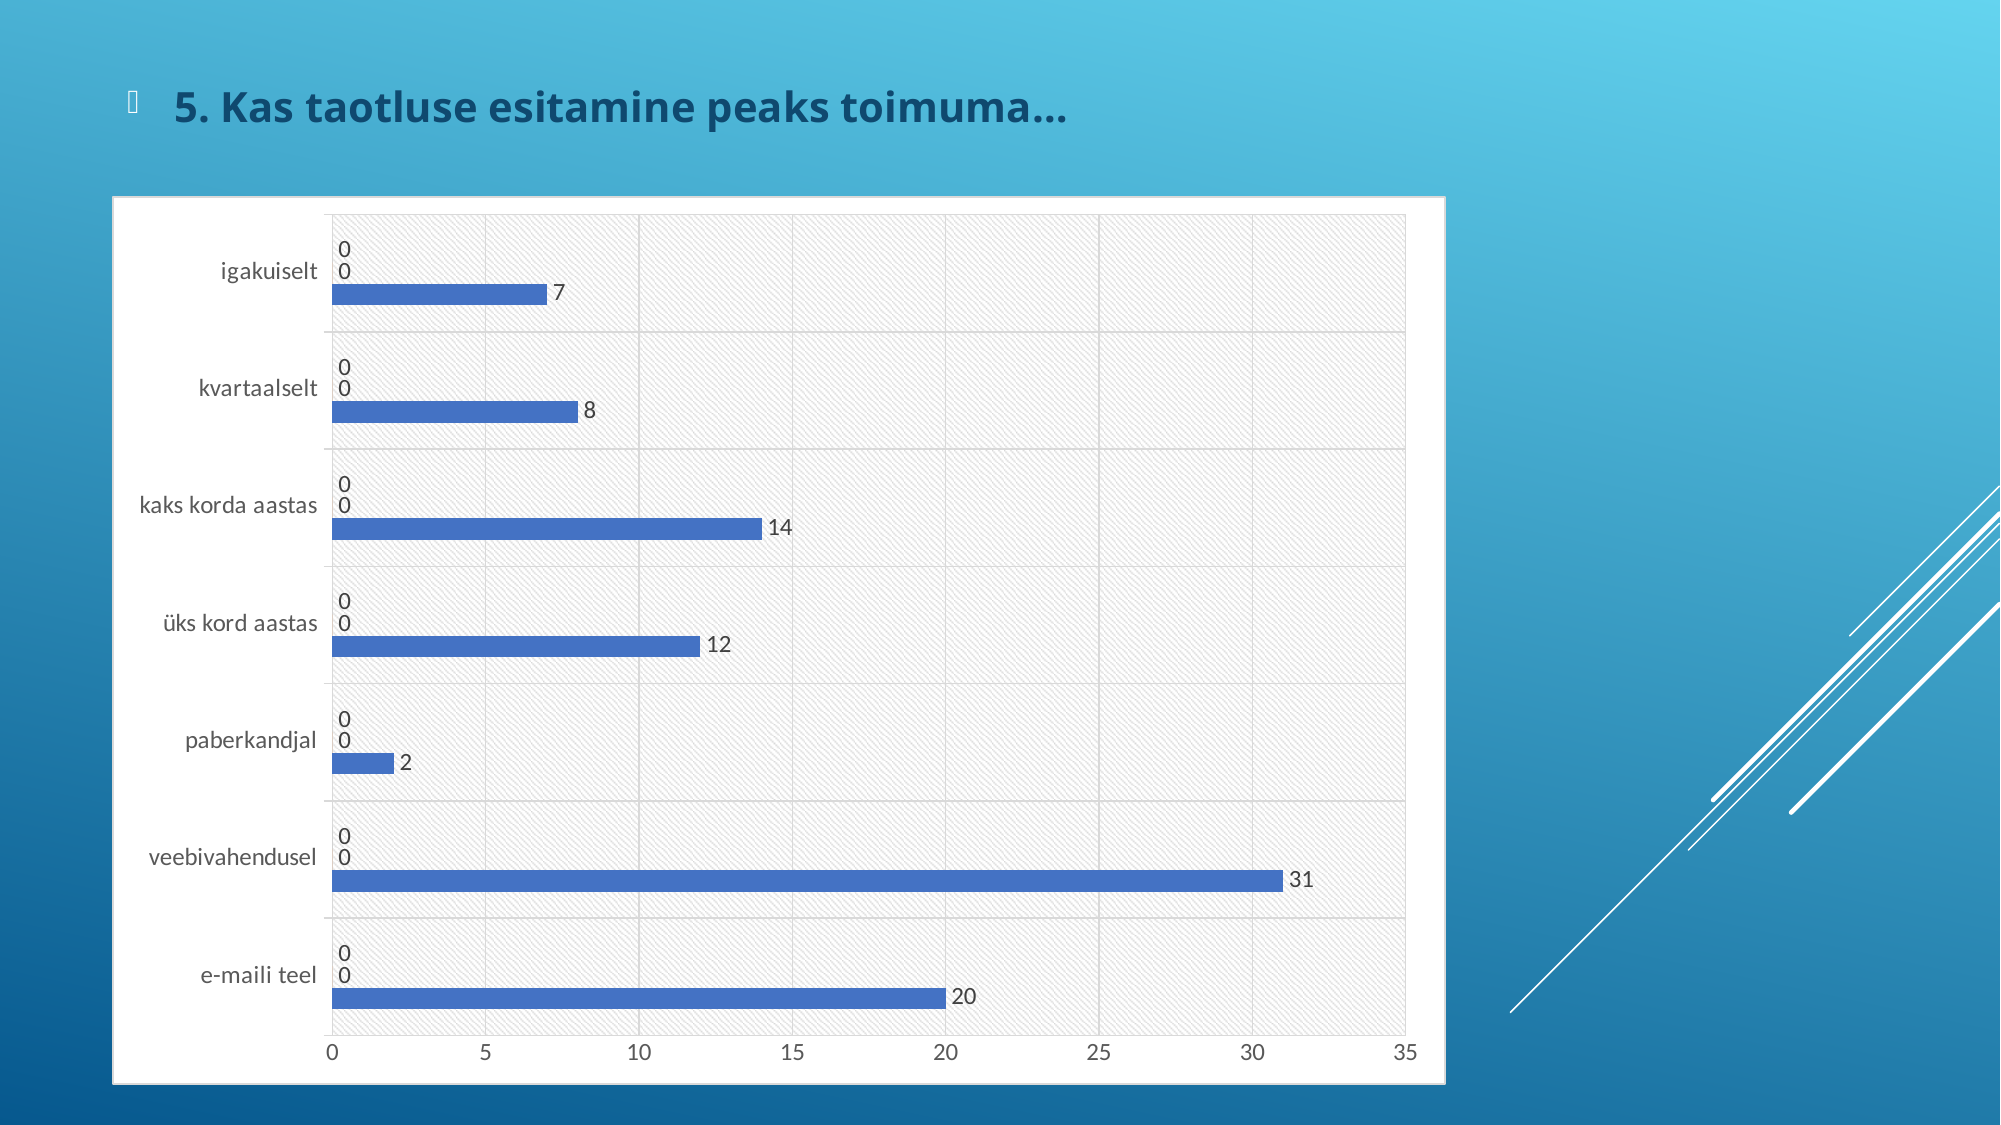

5. Kas taotluse esitamine peaks toimuma…
### Chart
| Category | Sari 1 | Sari 2 | Sari 3 |
|---|---|---|---|
| e-maili teel | 20.0 | 0.0 | 0.0 |
| veebivahendusel | 31.0 | 0.0 | 0.0 |
| paberkandjal | 2.0 | 0.0 | 0.0 |
| üks kord aastas | 12.0 | 0.0 | 0.0 |
| kaks korda aastas | 14.0 | 0.0 | 0.0 |
| kvartaalselt | 8.0 | 0.0 | 0.0 |
| igakuiselt | 7.0 | 0.0 | 0.0 |#